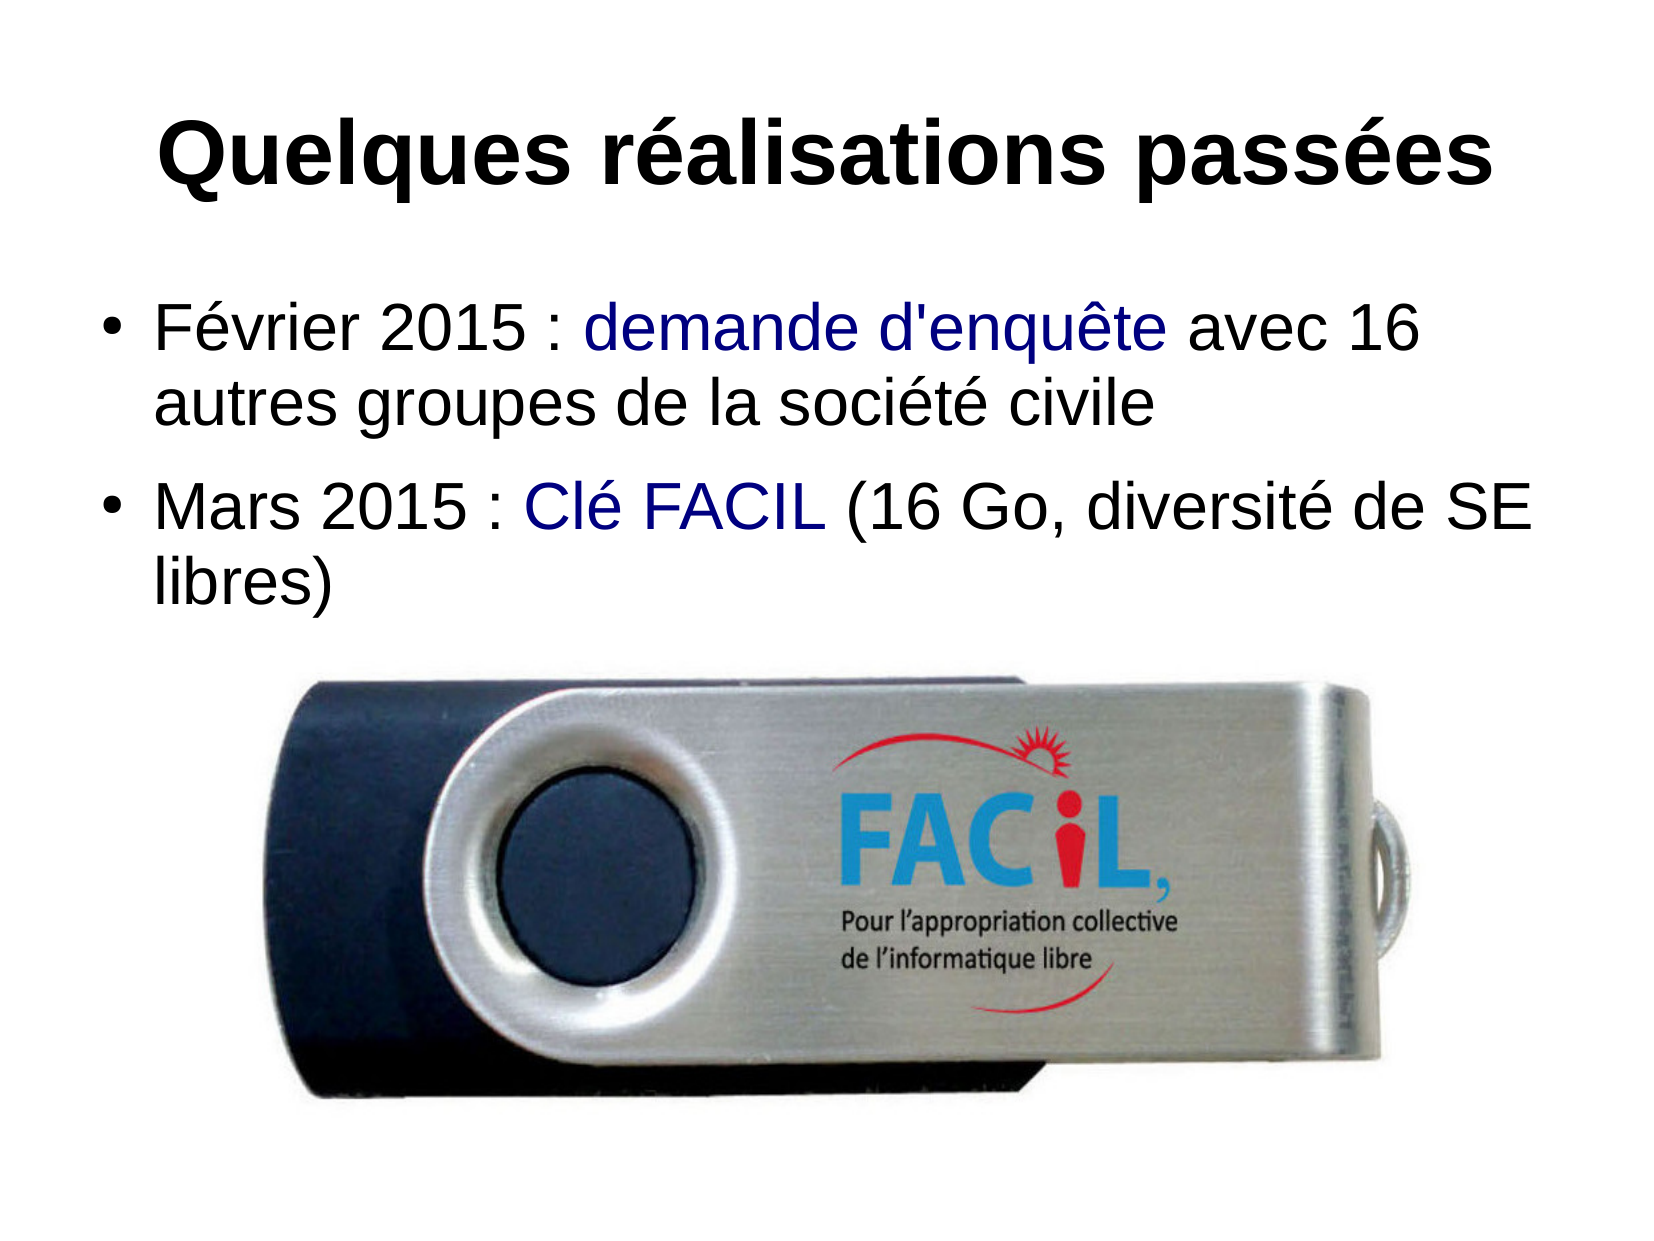

# Quelques réalisations passées
Février 2015 : demande d'enquête avec 16 autres groupes de la société civile
Mars 2015 : Clé FACIL (16 Go, diversité de SE libres)